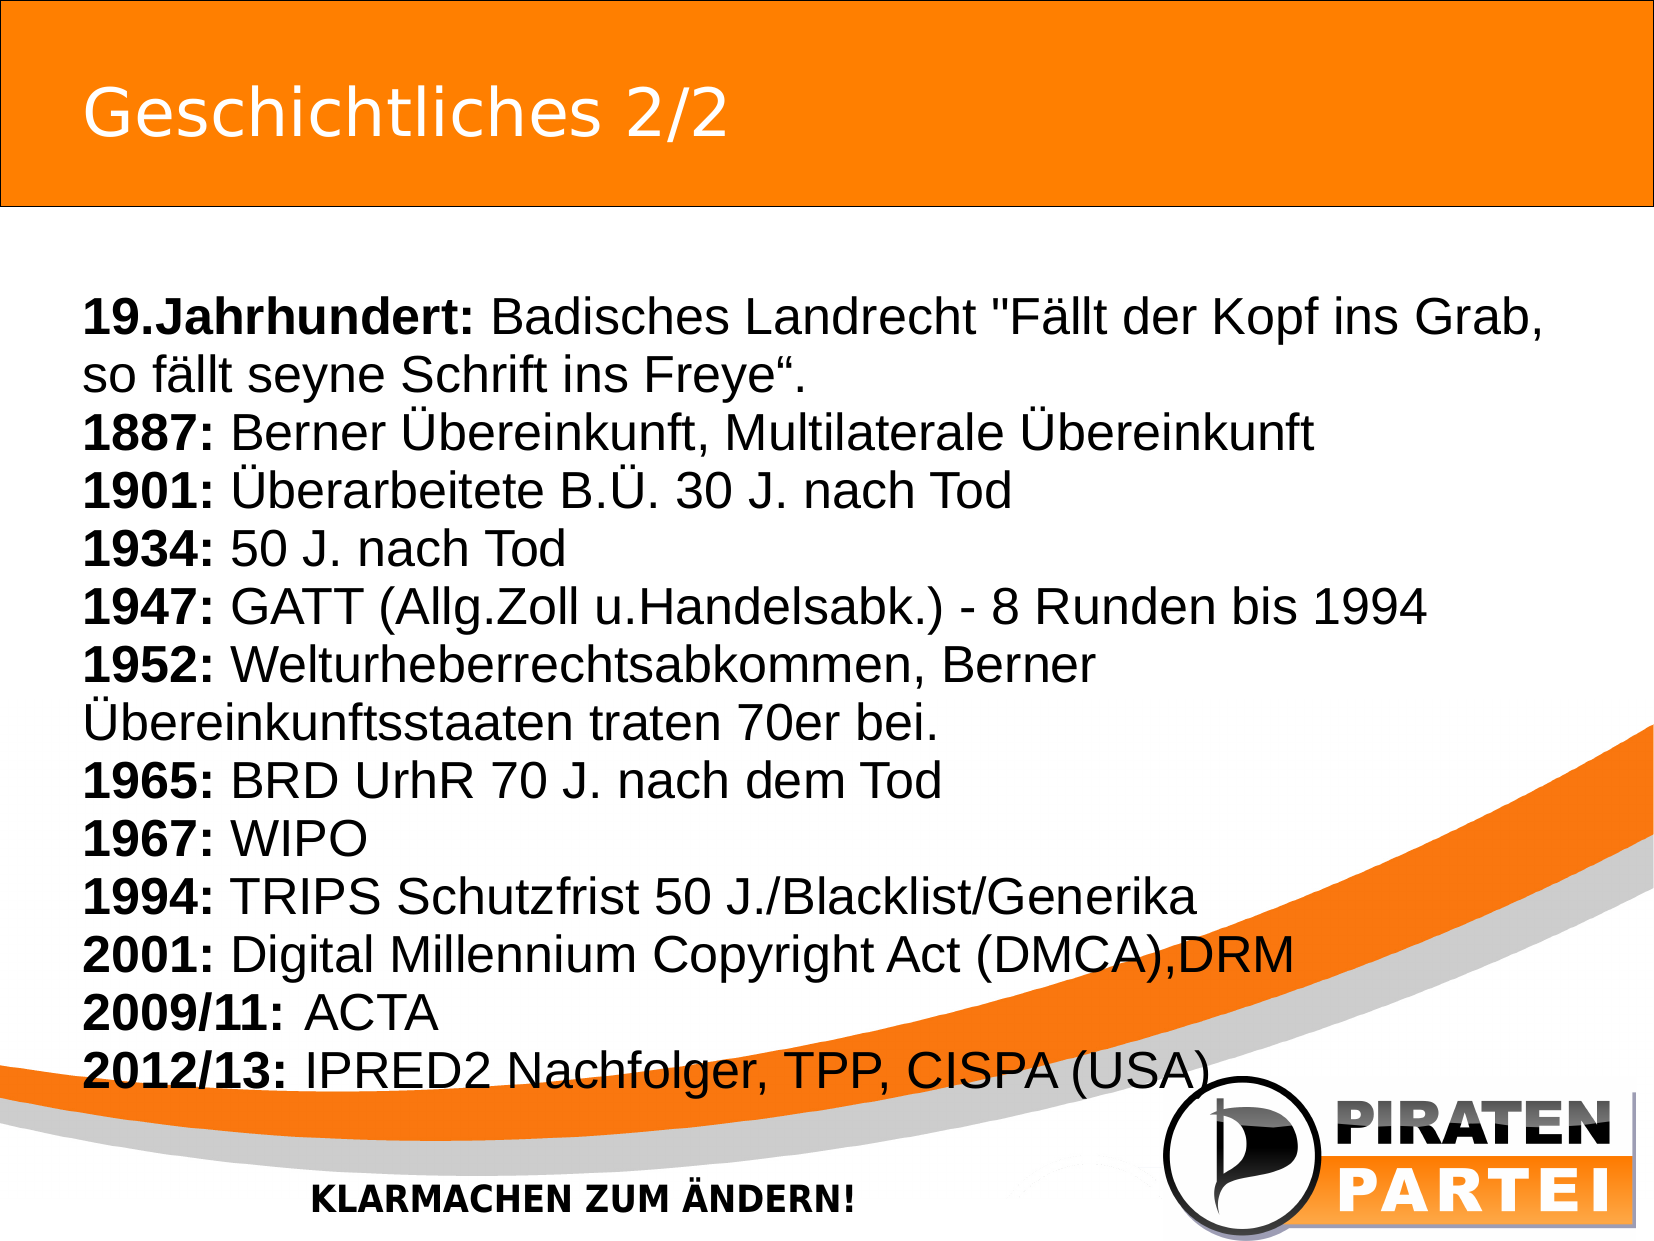

# Geschichtliches 2/2
19.Jahrhundert: Badisches Landrecht "Fällt der Kopf ins Grab, so fällt seyne Schrift ins Freye“.
1887: Berner Übereinkunft, Multilaterale Übereinkunft
1901: Überarbeitete B.Ü. 30 J. nach Tod
1934: 50 J. nach Tod
1947: GATT (Allg.Zoll u.Handelsabk.) - 8 Runden bis 1994
1952: Welturheberrechtsabkommen, Berner 		 	Übereinkunftsstaaten traten 70er bei.
1965: BRD UrhR 70 J. nach dem Tod
1967: WIPO
1994: TRIPS Schutzfrist 50 J./Blacklist/Generika
2001: Digital Millennium Copyright Act (DMCA),DRM
2009/11: 	ACTA
2012/13:	IPRED2 Nachfolger, TPP, CISPA (USA)